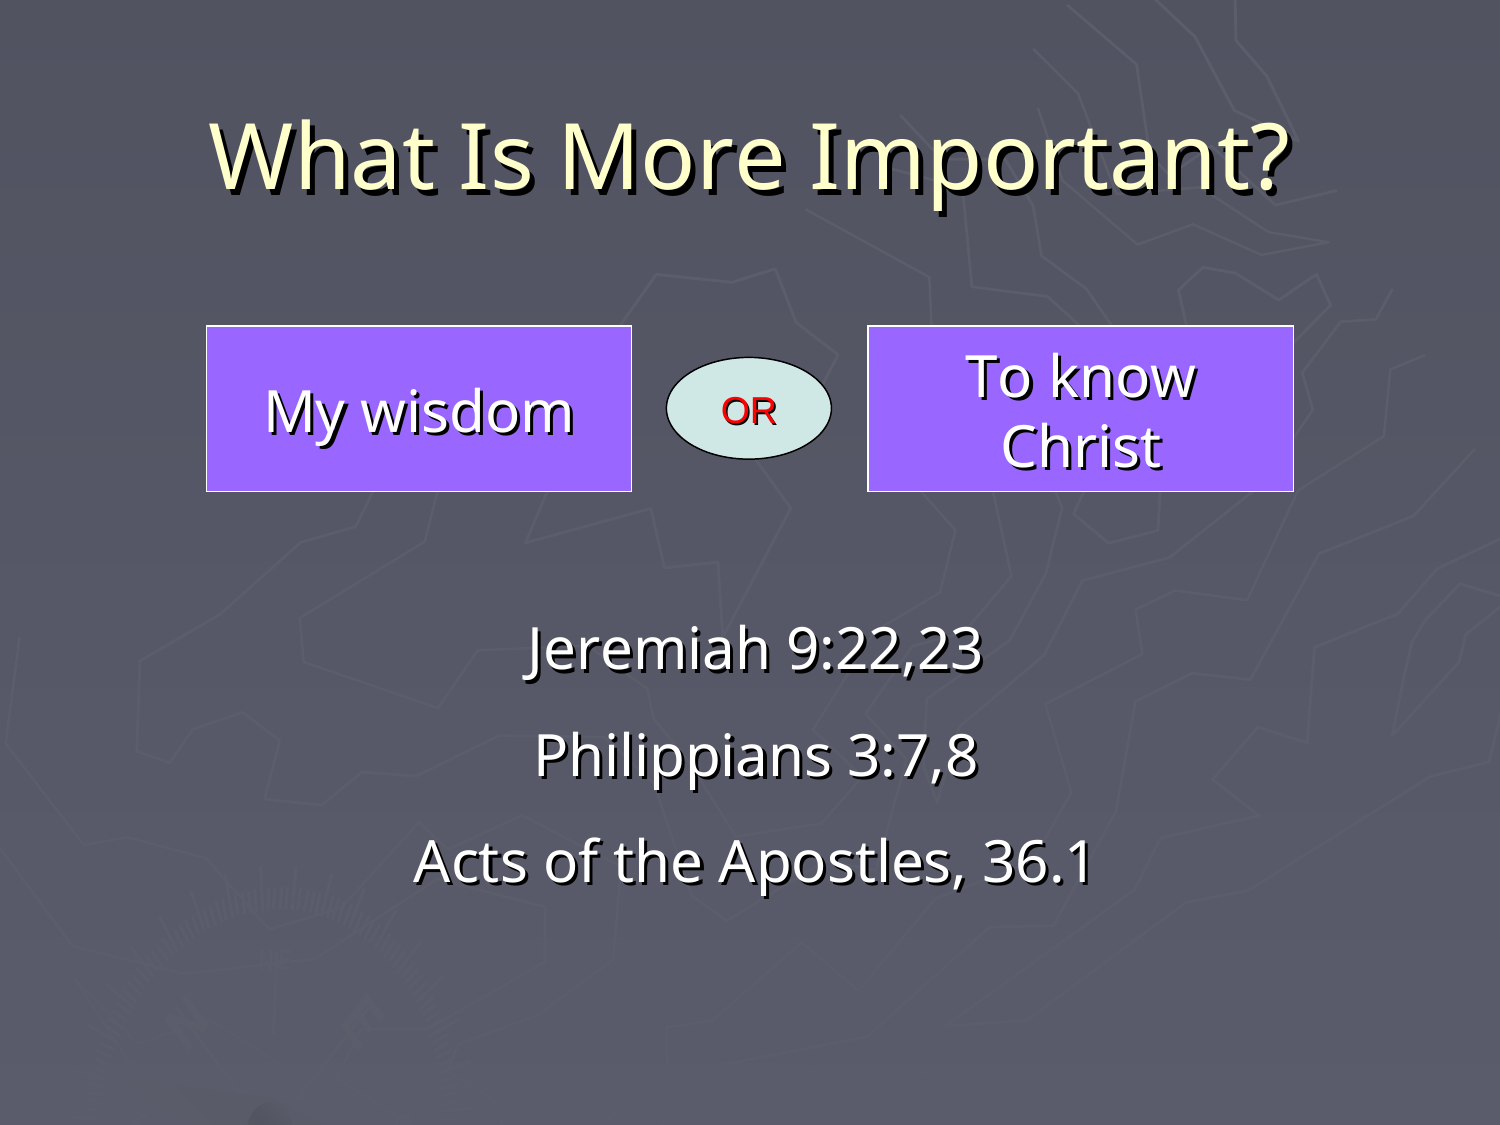

# What Is More Important?
My wisdom
To know Christ
OR
Jeremiah 9:22,23
Philippians 3:7,8
Acts of the Apostles, 36.1